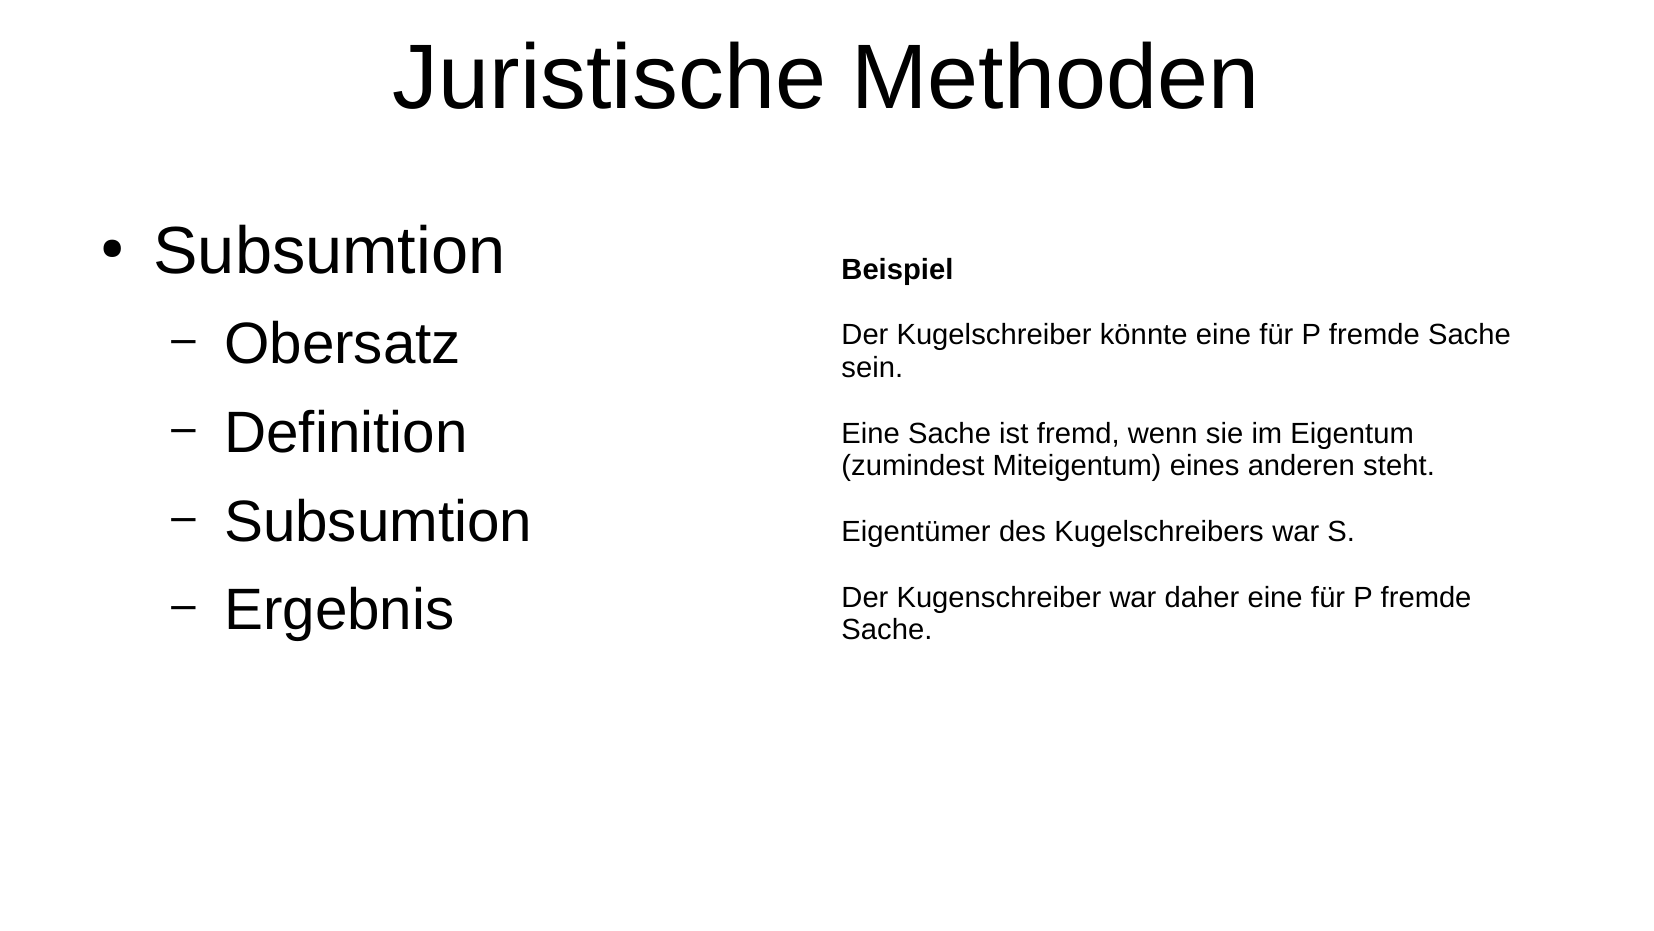

# Juristische Methoden
Subsumtion
Obersatz
Definition
Subsumtion
Ergebnis
Beispiel
Der Kugelschreiber könnte eine für P fremde Sache sein.
Eine Sache ist fremd, wenn sie im Eigentum (zumindest Miteigentum) eines anderen steht.
Eigentümer des Kugelschreibers war S.
Der Kugenschreiber war daher eine für P fremde Sache.